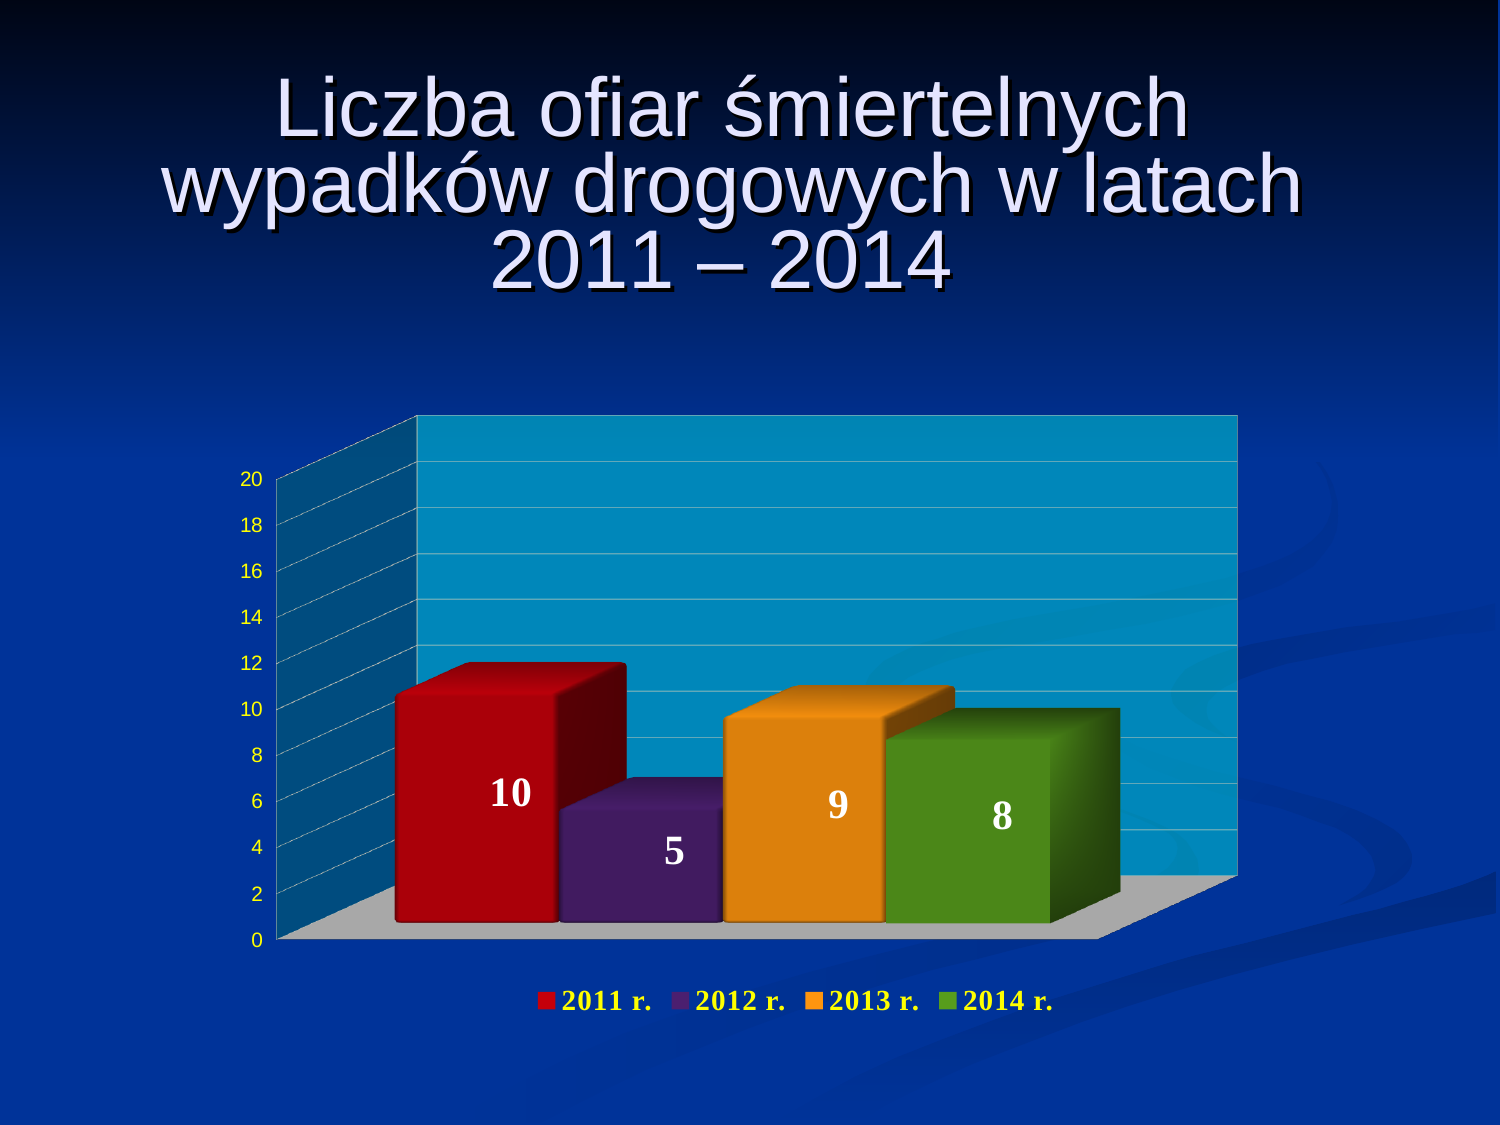

# Liczba ofiar śmiertelnych wypadków drogowych w latach 2011 – 2014
[unsupported chart]